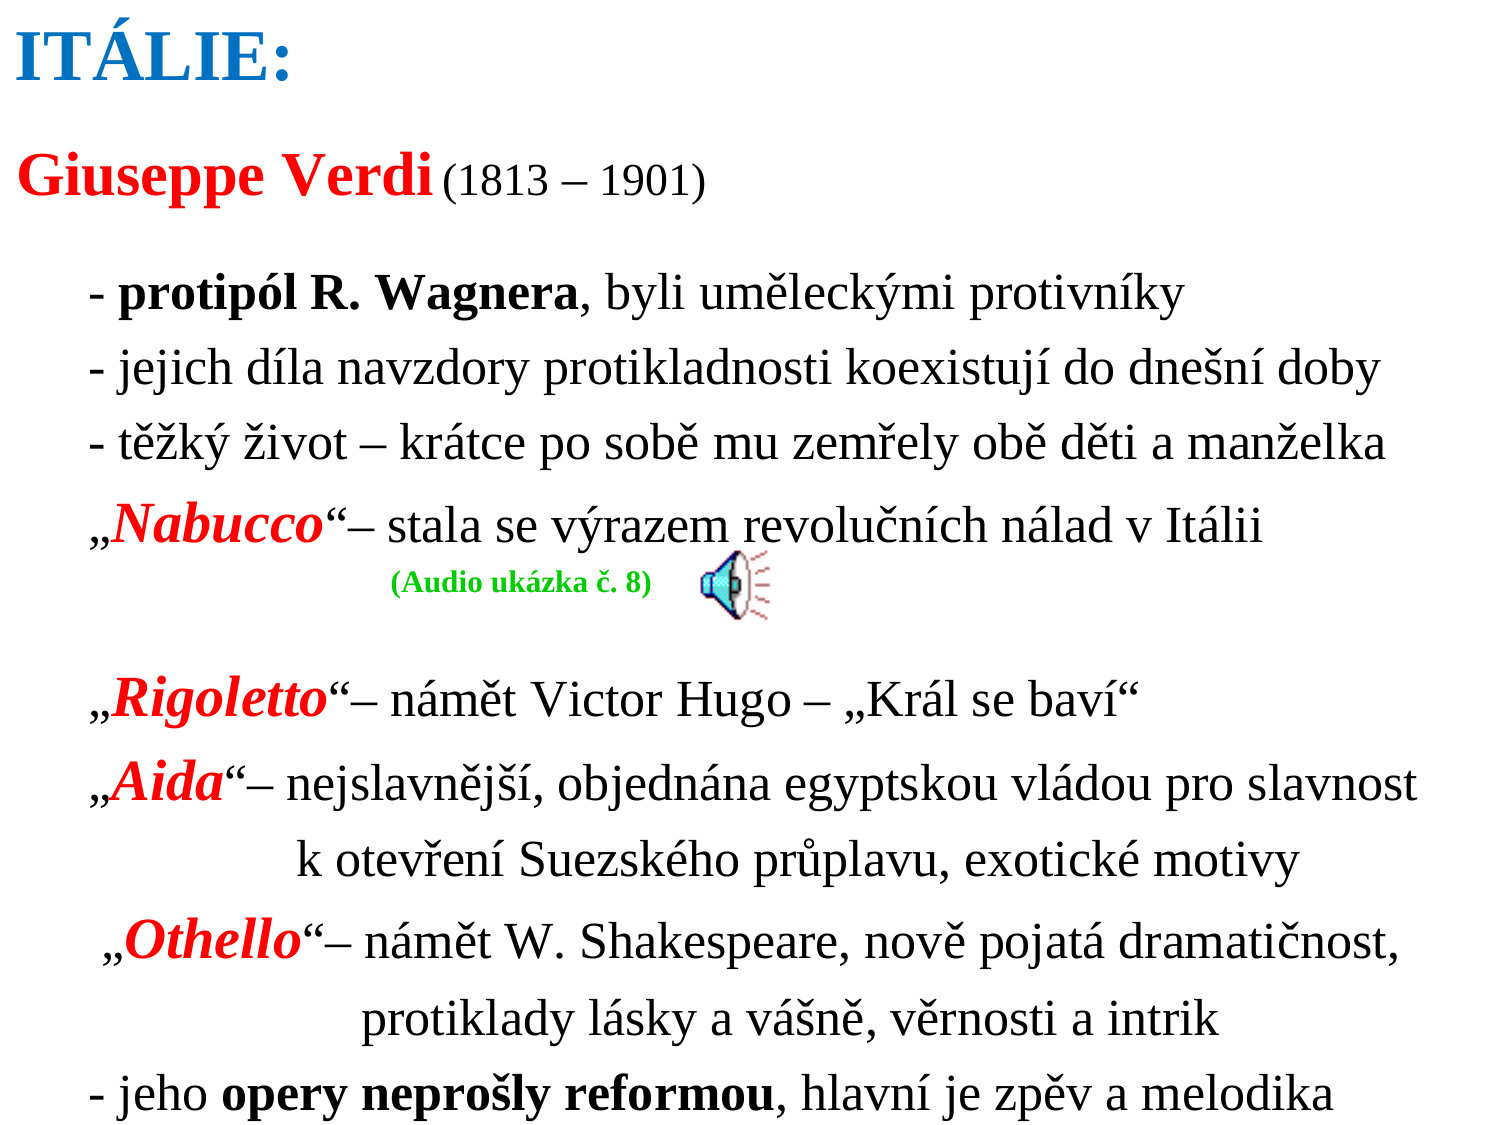

ITÁLIE:
Giuseppe Verdi (1813 – 1901)
- protipól R. Wagnera, byli uměleckými protivníky
- jejich díla navzdory protikladnosti koexistují do dnešní doby
- těžký život – krátce po sobě mu zemřely obě děti a manželka
„Nabucco“– stala se výrazem revolučních nálad v Itálii
 (Audio ukázka č. 8)
„Rigoletto“– námět Victor Hugo – „Král se baví“
„Aida“– nejslavnější, objednána egyptskou vládou pro slavnost
 k otevření Suezského průplavu, exotické motivy
 „Othello“– námět W. Shakespeare, nově pojatá dramatičnost,
 protiklady lásky a vášně, věrnosti a intrik
- jeho opery neprošly reformou, hlavní je zpěv a melodika